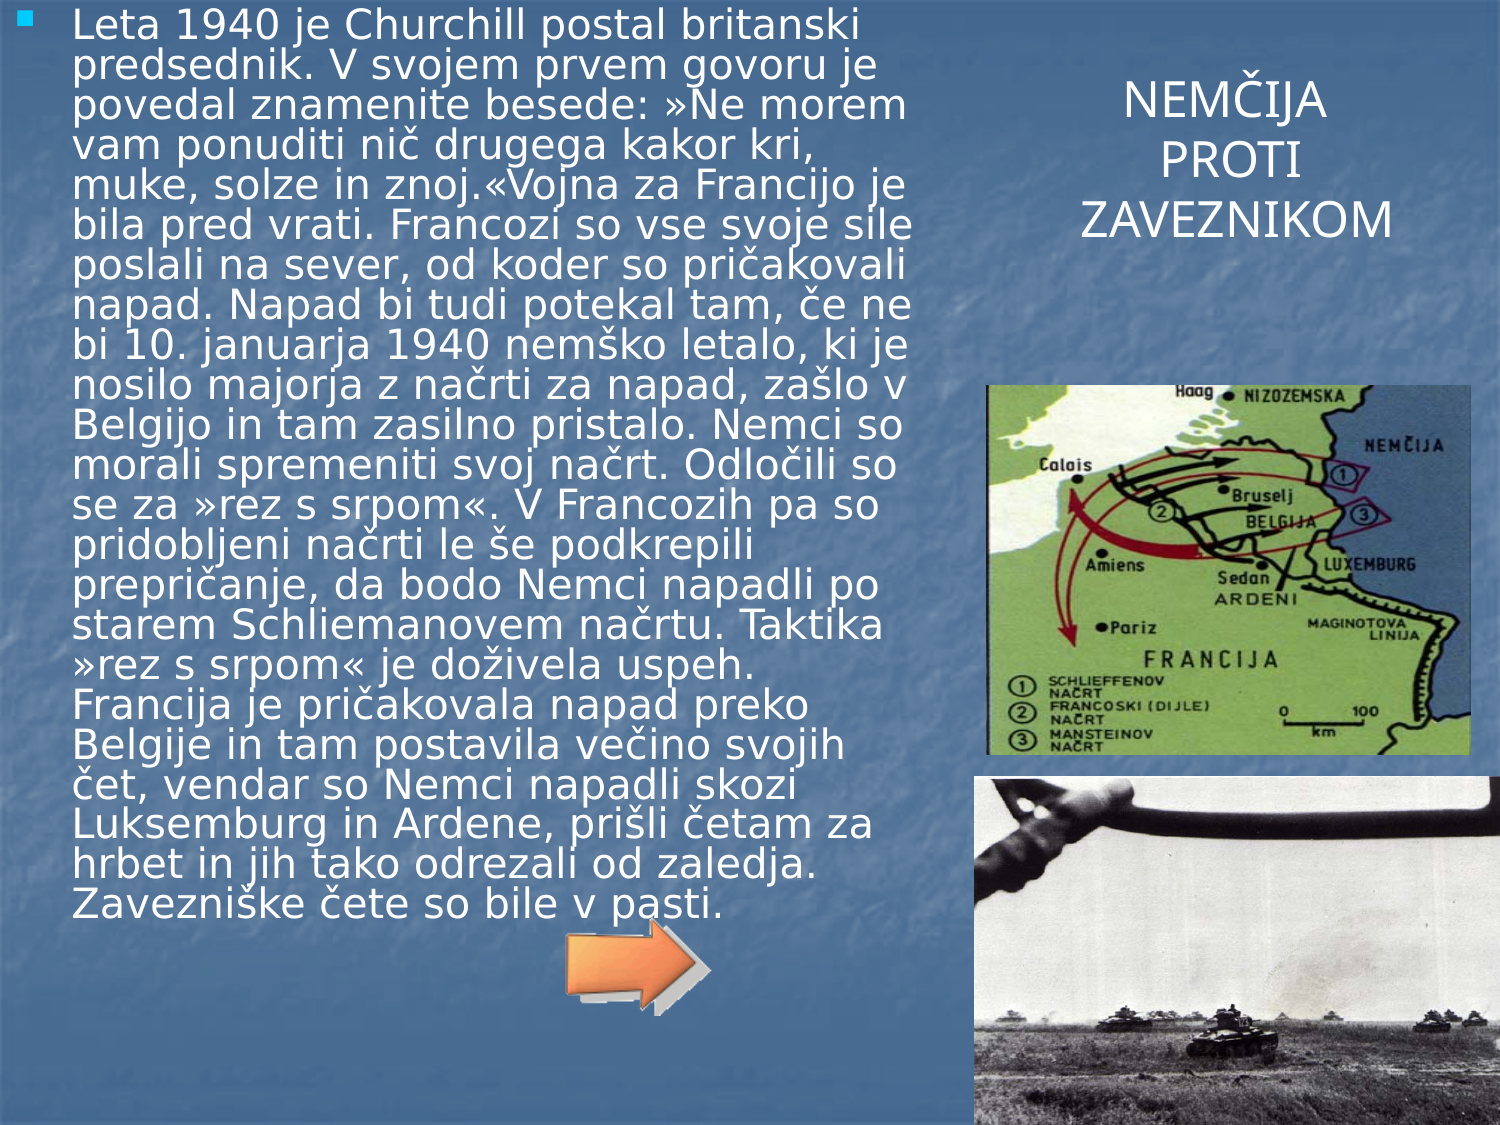

# Leta 1940 je Churchill postal britanski predsednik. V svojem prvem govoru je povedal znamenite besede: »Ne morem vam ponuditi nič drugega kakor kri, muke, solze in znoj.«Vojna za Francijo je bila pred vrati. Francozi so vse svoje sile poslali na sever, od koder so pričakovali napad. Napad bi tudi potekal tam, če ne bi 10. januarja 1940 nemško letalo, ki je nosilo majorja z načrti za napad, zašlo v Belgijo in tam zasilno pristalo. Nemci so morali spremeniti svoj načrt. Odločili so se za »rez s srpom«. V Francozih pa so pridobljeni načrti le še podkrepili prepričanje, da bodo Nemci napadli po starem Schliemanovem načrtu. Taktika »rez s srpom« je doživela uspeh. Francija je pričakovala napad preko Belgije in tam postavila večino svojih čet, vendar so Nemci napadli skozi Luksemburg in Ardene, prišli četam za hrbet in jih tako odrezali od zaledja. Zavezniške čete so bile v pasti.
NEMČIJA
PROTI
 ZAVEZNIKOM